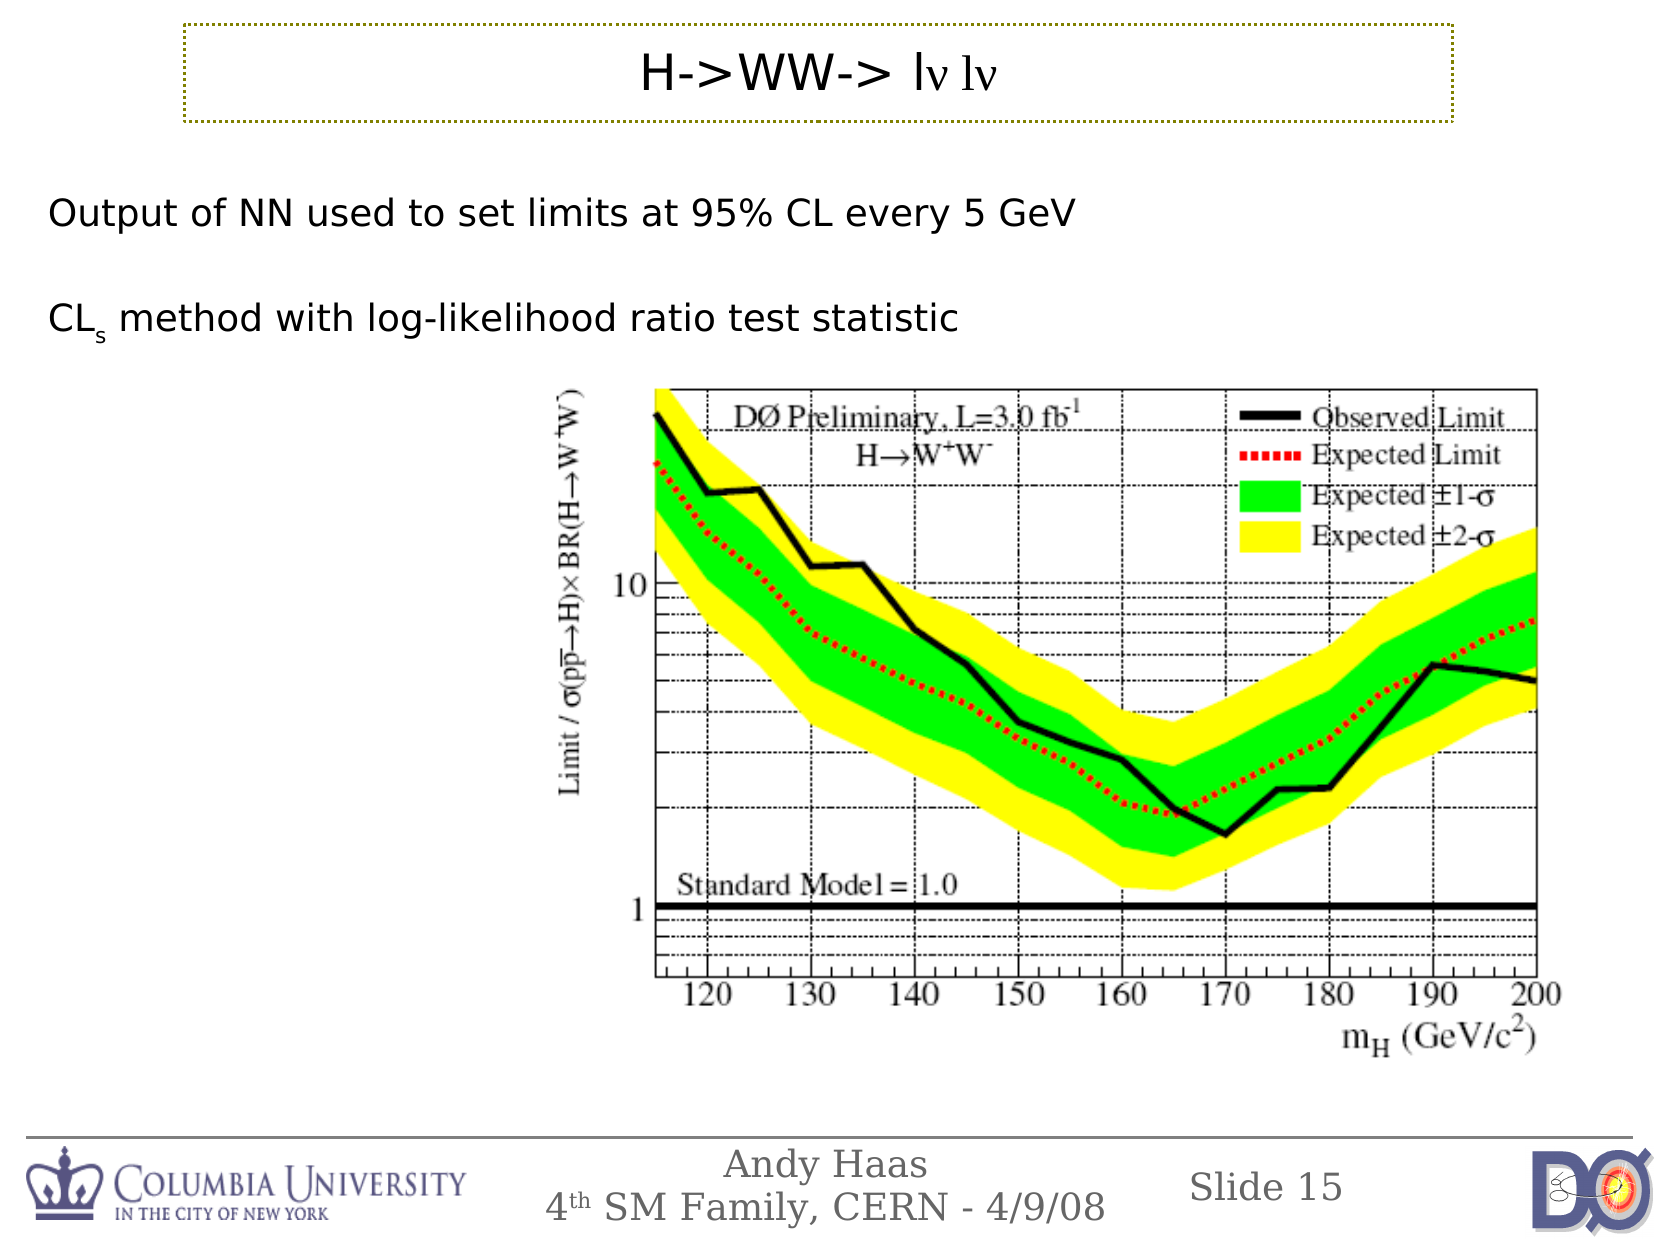

# H->WW-> lν lν
Output of NN used to set limits at 95% CL every 5 GeV
CLs method with log-likelihood ratio test statistic